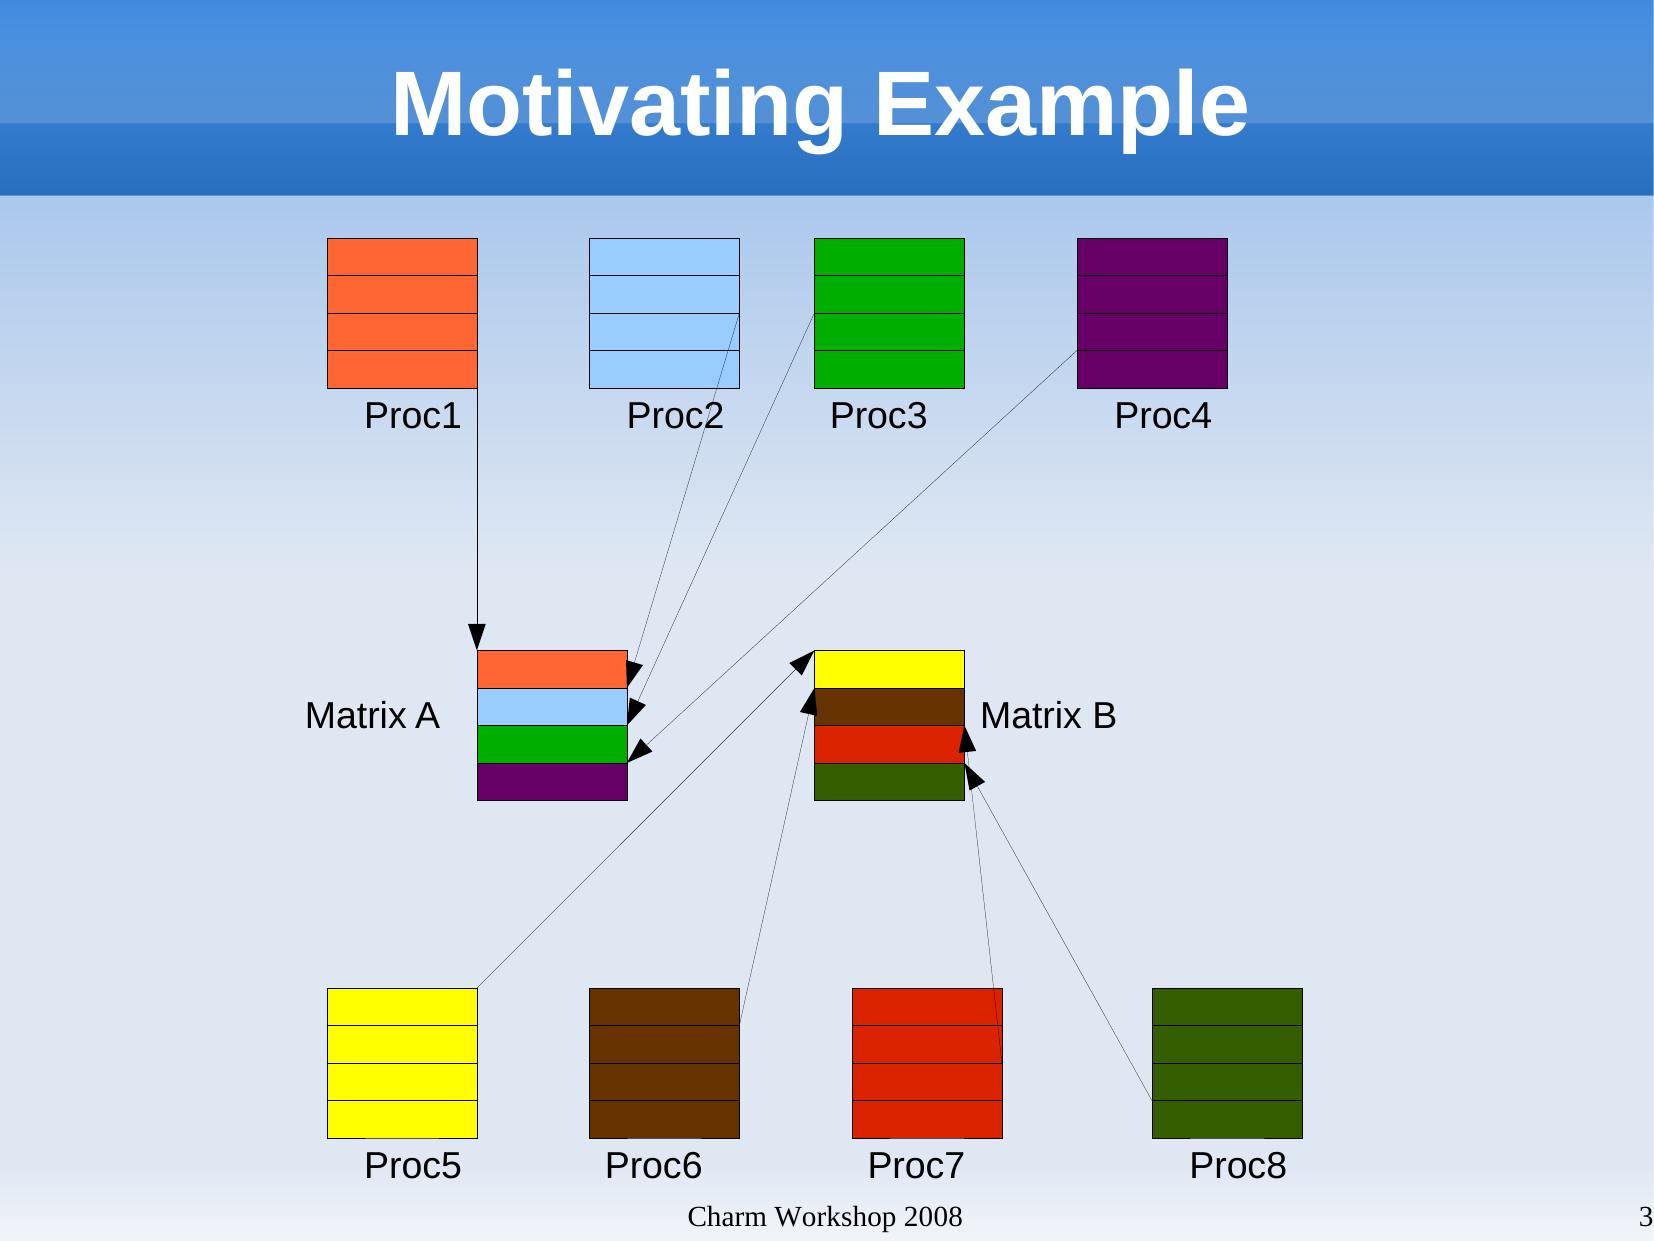

# Motivating Example
Charm Workshop 2008
3